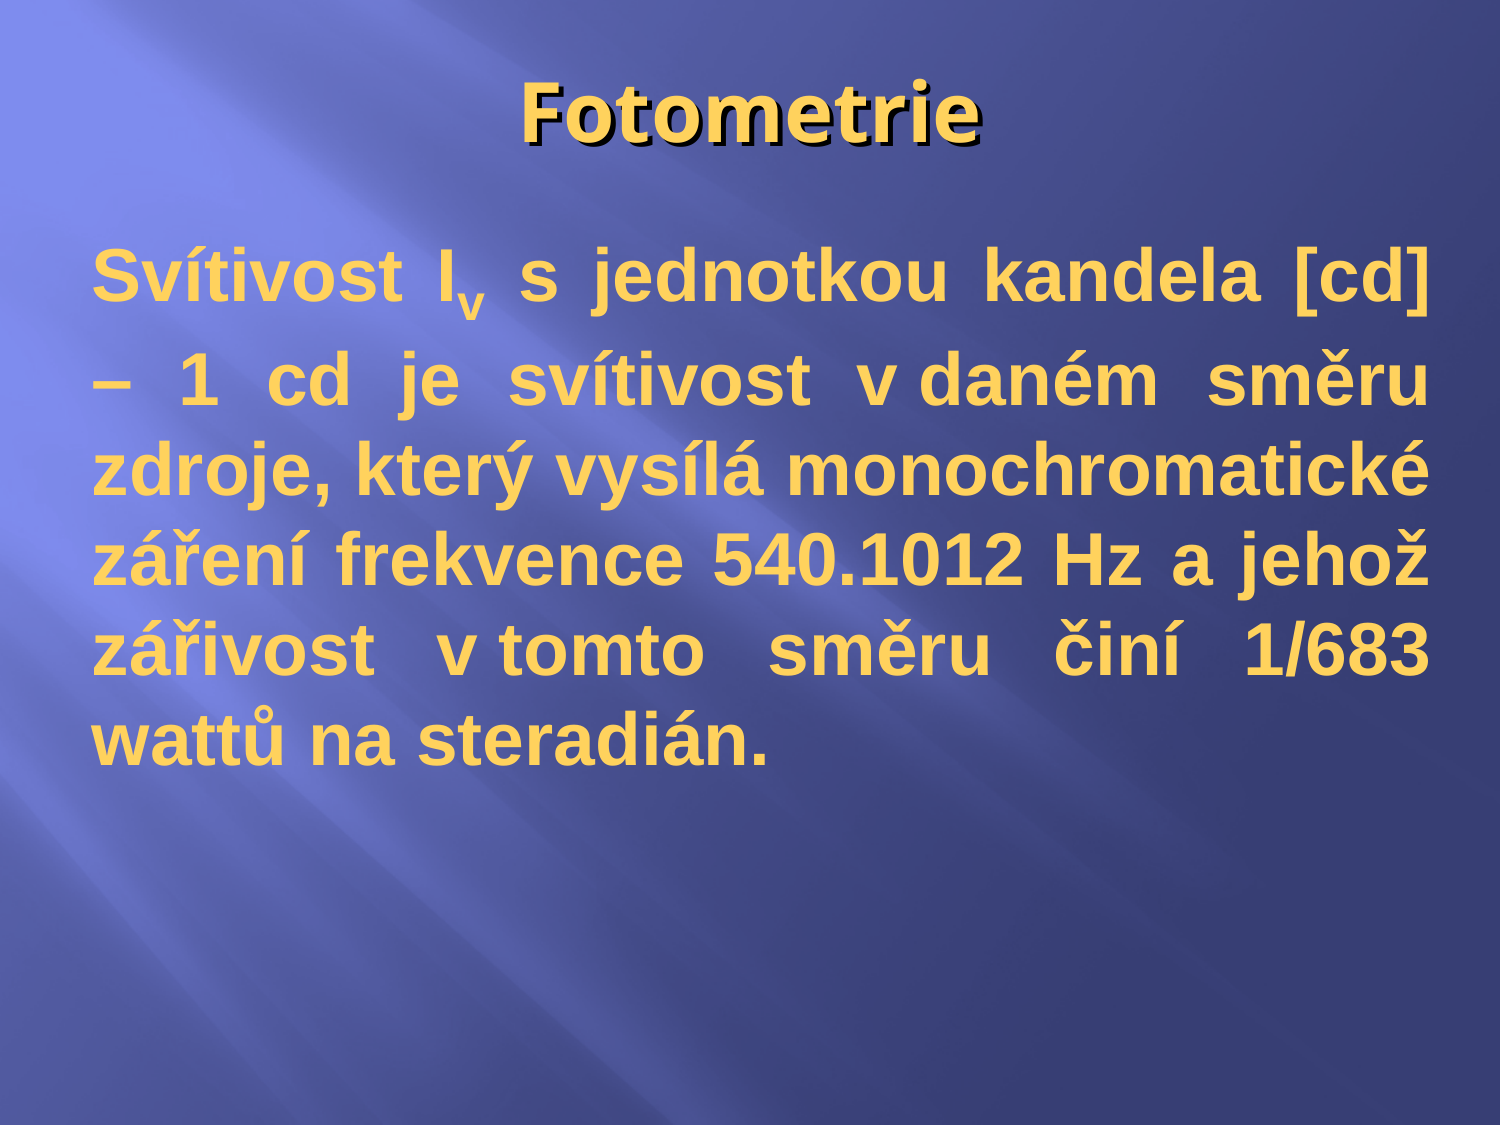

# Fotometrie
Svítivost Iv s jednotkou kandela [cd] – 1 cd je svítivost v daném směru zdroje, který vysílá monochromatické záření frekvence 540.1012 Hz a jehož zářivost v tomto směru činí 1/683 wattů na steradián.